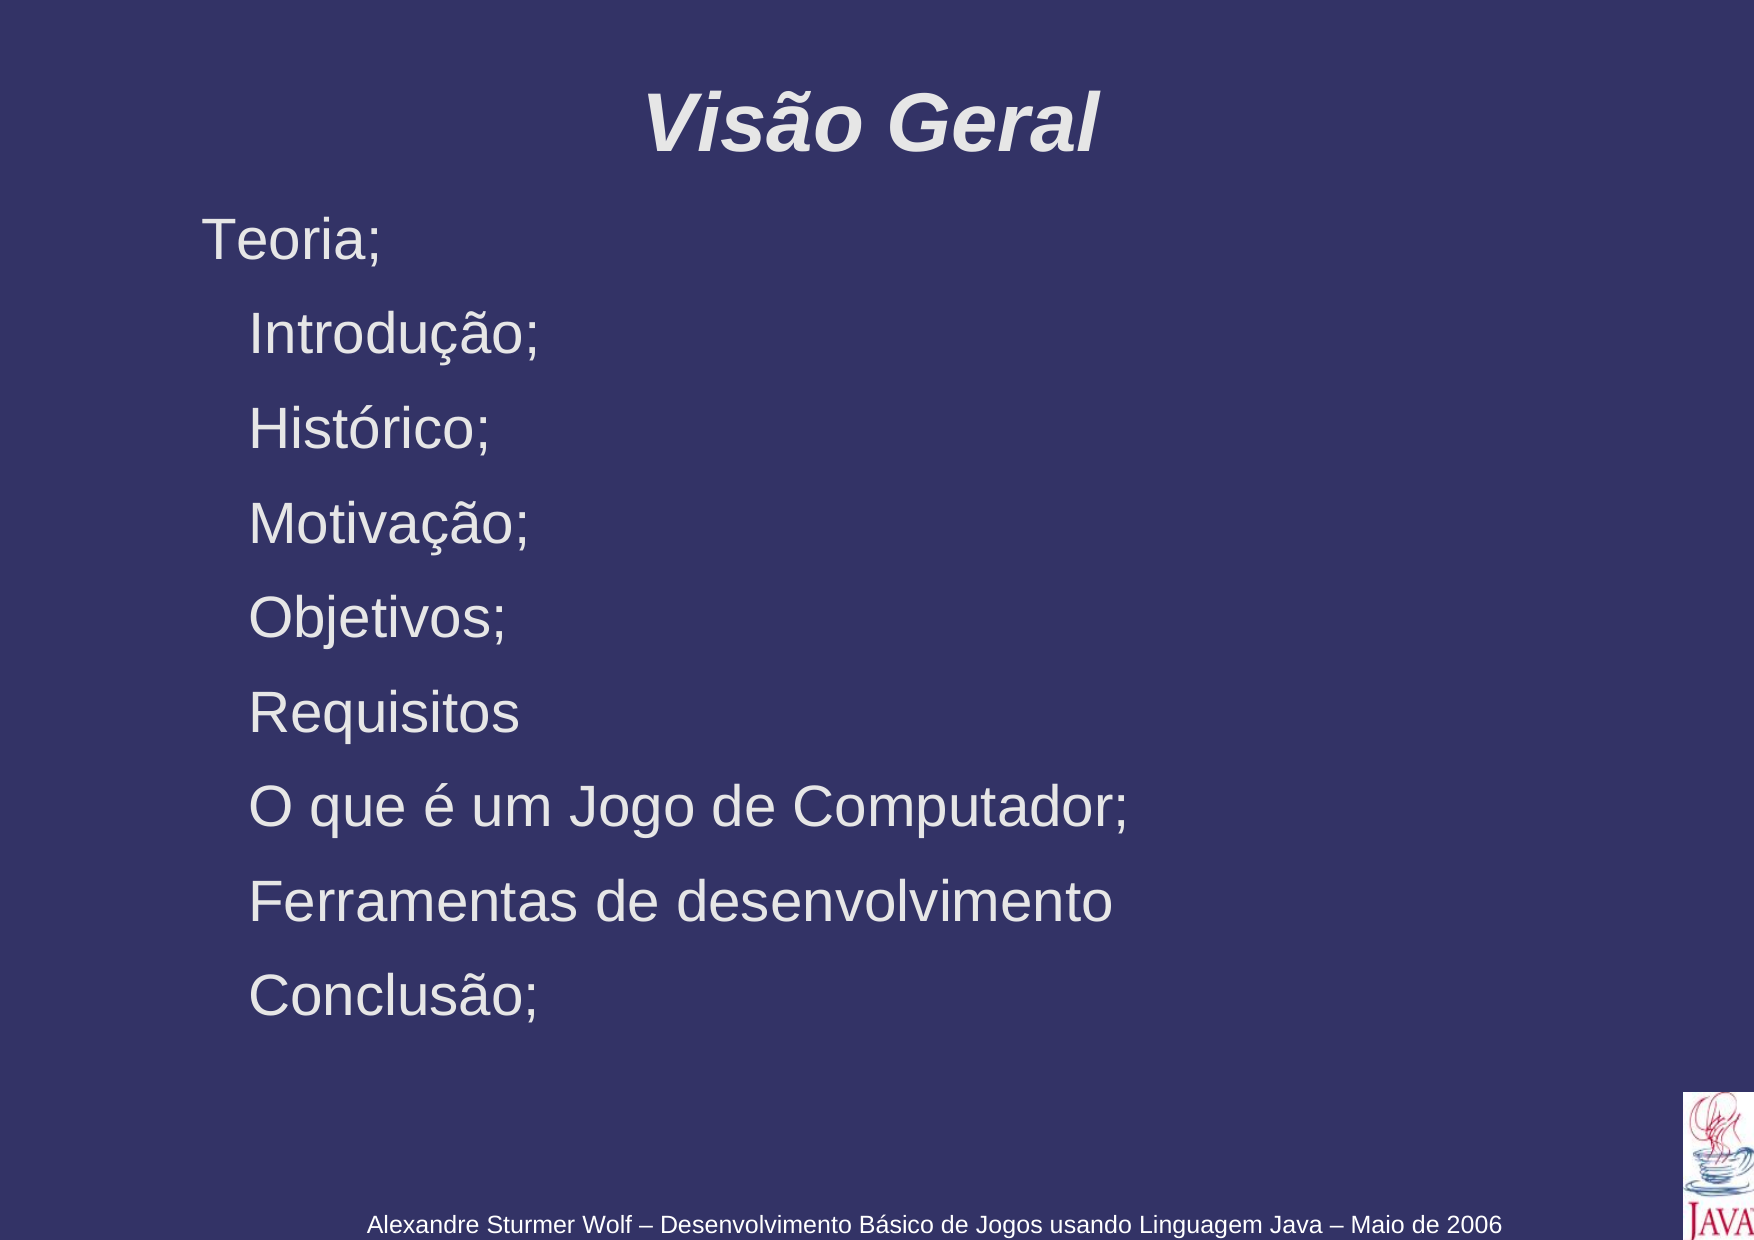

# Visão Geral
Teoria;
Introdução;
Histórico;
Motivação;
Objetivos;
Requisitos
O que é um Jogo de Computador;
Ferramentas de desenvolvimento
Conclusão;